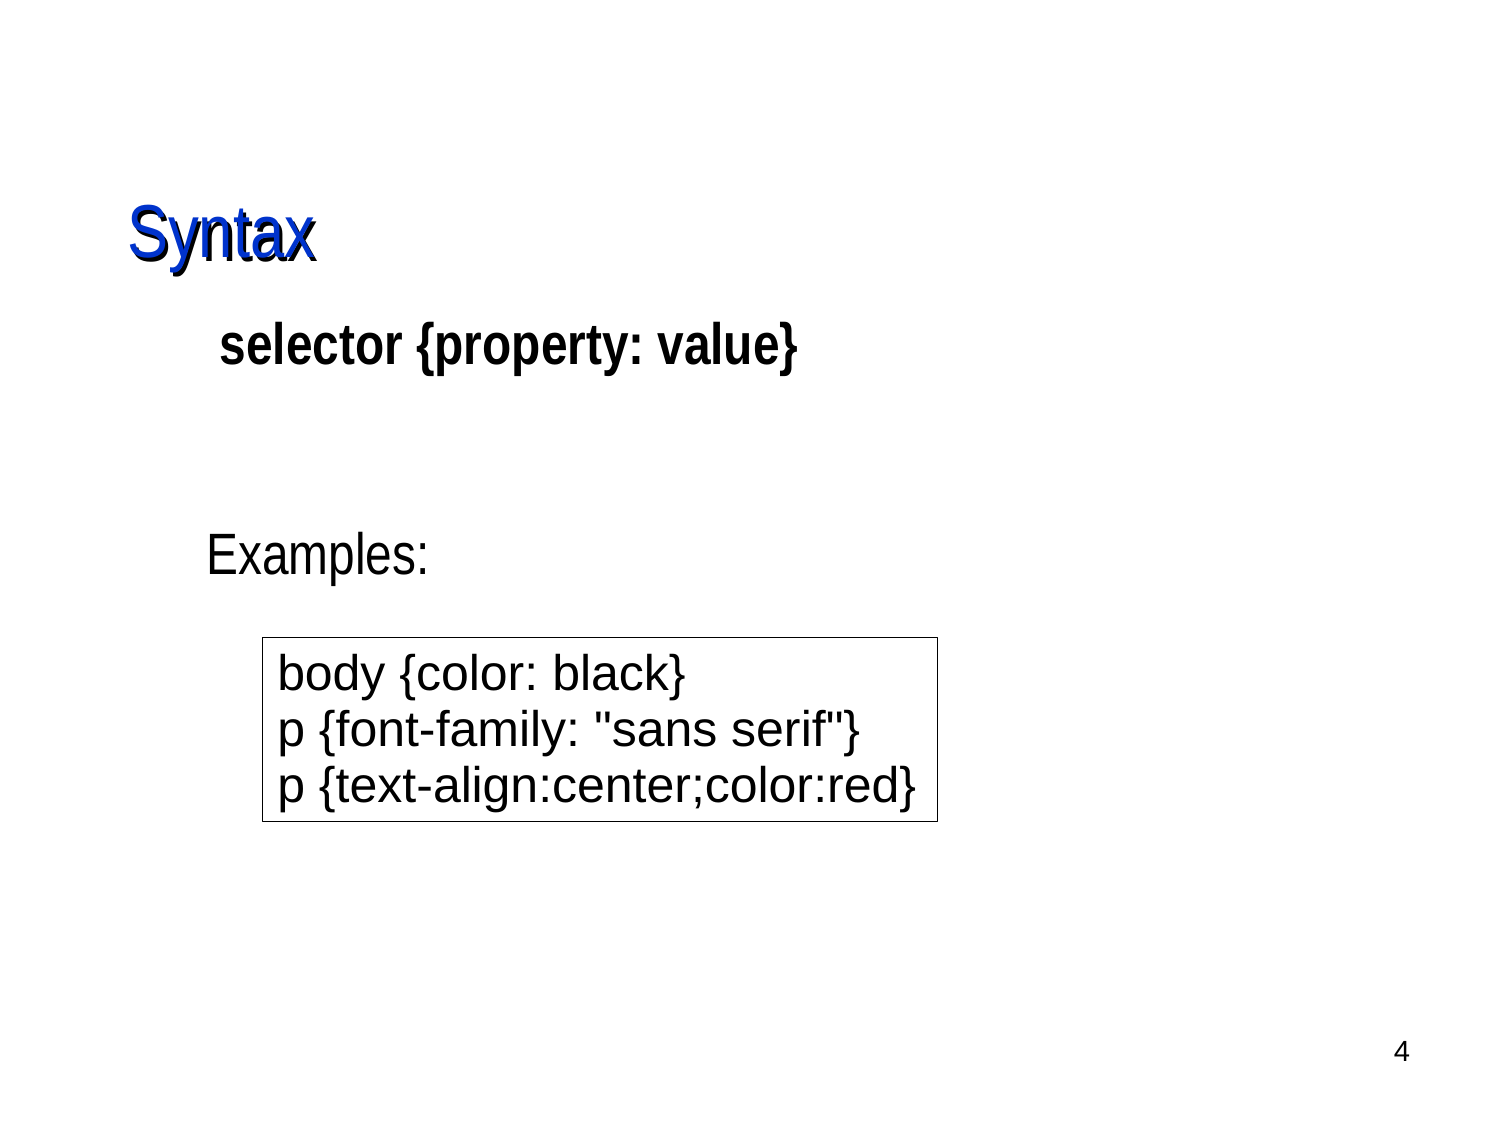

Syntax
 selector {property: value}
Examples:
body {color: black}
p {font-family: "sans serif"}
p {text-align:center;color:red}
4